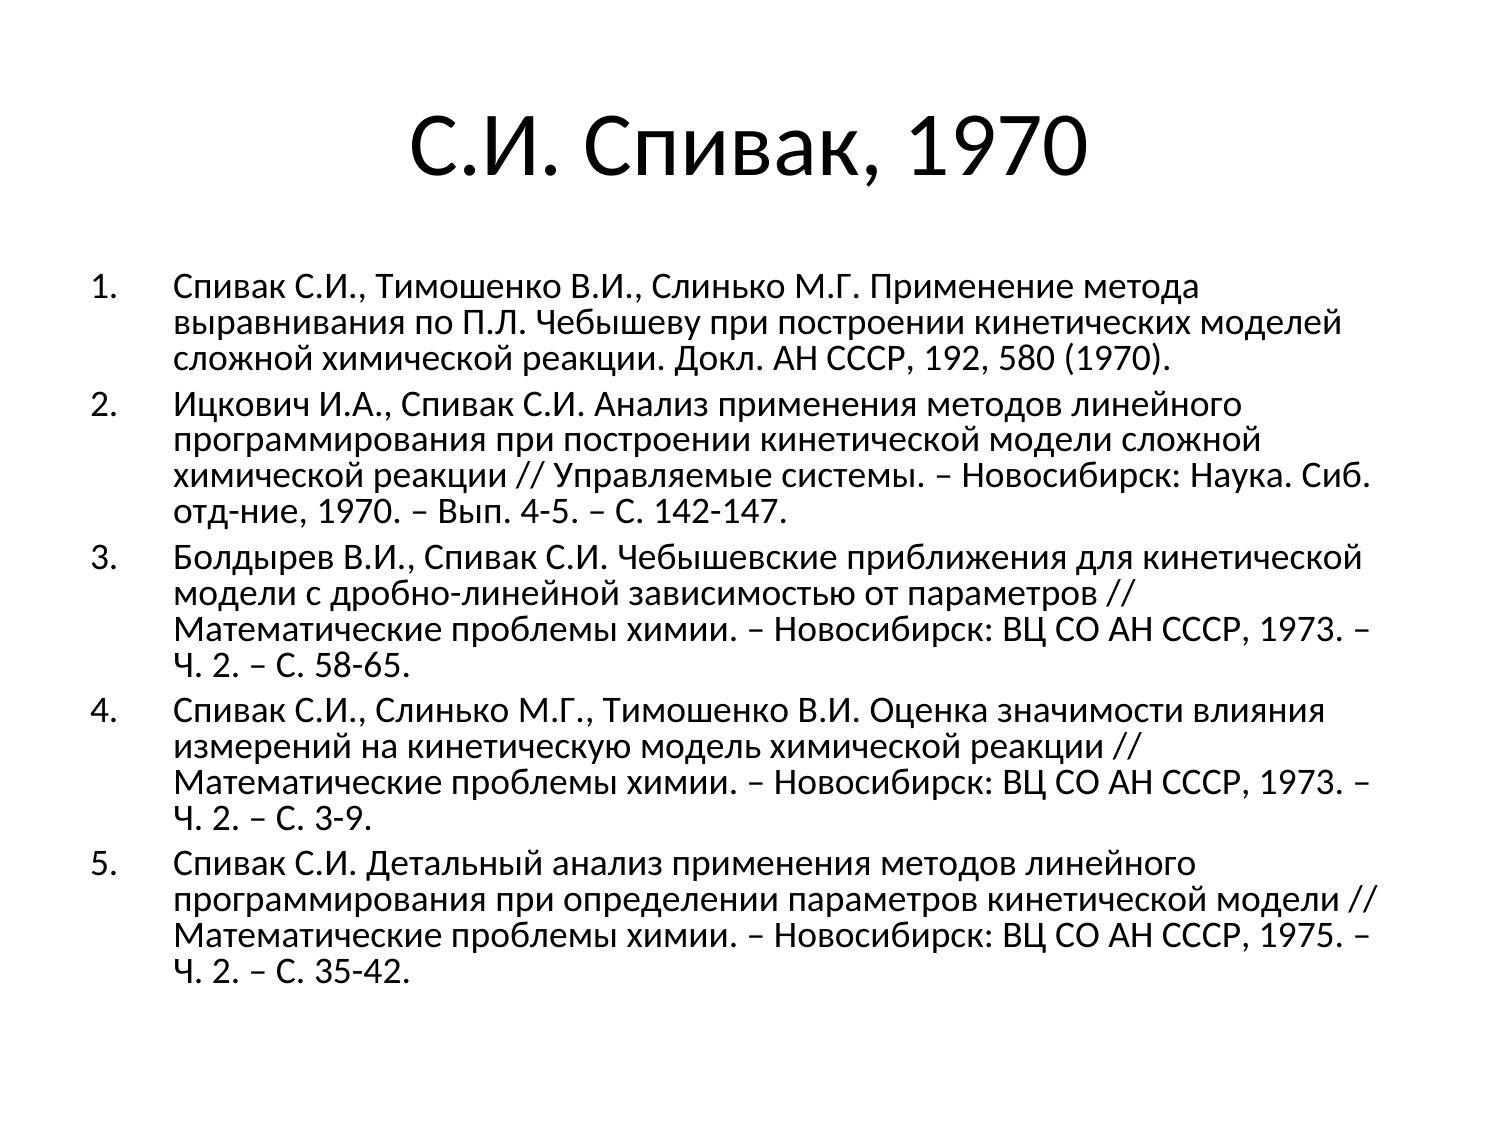

С.И. Спивак, 1970
Спивак С.И., Тимошенко В.И., Слинько М.Г. Применение метода выравнивания по П.Л. Чебышеву при построении кинетических моделей сложной химической реакции. Докл. АН СССР, 192, 580 (1970).
Ицкович И.А., Спивак С.И. Анализ применения методов линейного программирования при построении кинетической модели сложной химической реакции // Управляемые системы. – Новосибирск: Наука. Сиб. отд-ние, 1970. – Вып. 4-5. – С. 142-147.
Болдырев В.И., Спивак С.И. Чебышевские приближения для кинетической модели с дробно-линейной зависимостью от параметров // Математические проблемы химии. – Новосибирск: ВЦ СО АН СССР, 1973. – Ч. 2. – С. 58-65.
Спивак С.И., Слинько М.Г., Тимошенко В.И. Оценка значимости влияния измерений на кинетическую модель химической реакции // Математические проблемы химии. – Новосибирск: ВЦ СО АН СССР, 1973. – Ч. 2. – С. 3-9.
Спивак С.И. Детальный анализ применения методов линейного программирования при определении параметров кинетической модели // Математические проблемы химии. – Новосибирск: ВЦ СО АН СССР, 1975. – Ч. 2. – С. 35-42.